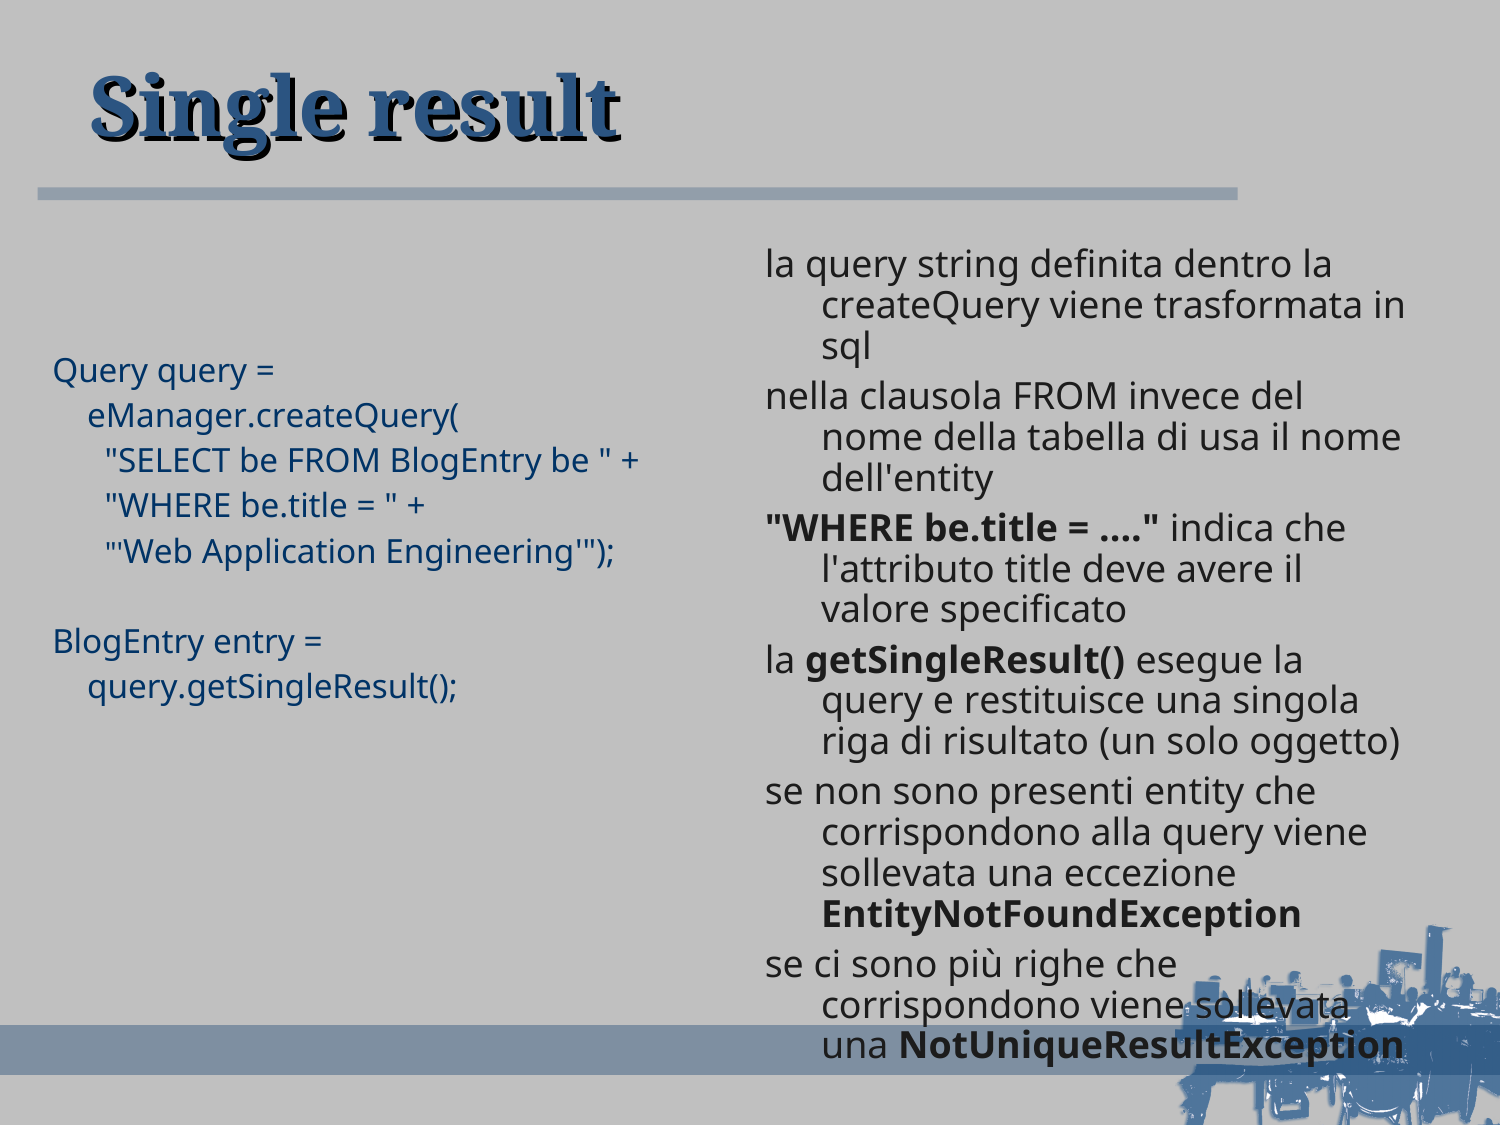

# Single result
la query string definita dentro la createQuery viene trasformata in sql
nella clausola FROM invece del nome della tabella di usa il nome dell'entity
"WHERE be.title = ...." indica che l'attributo title deve avere il valore specificato
la getSingleResult() esegue la query e restituisce una singola riga di risultato (un solo oggetto)
se non sono presenti entity che corrispondono alla query viene sollevata una eccezione EntityNotFoundException
se ci sono più righe che corrispondono viene sollevata una NotUniqueResultException
Query query =
 eManager.createQuery(
 "SELECT be FROM BlogEntry be " +
 "WHERE be.title = " +
 "'Web Application Engineering'");
BlogEntry entry =
 query.getSingleResult();